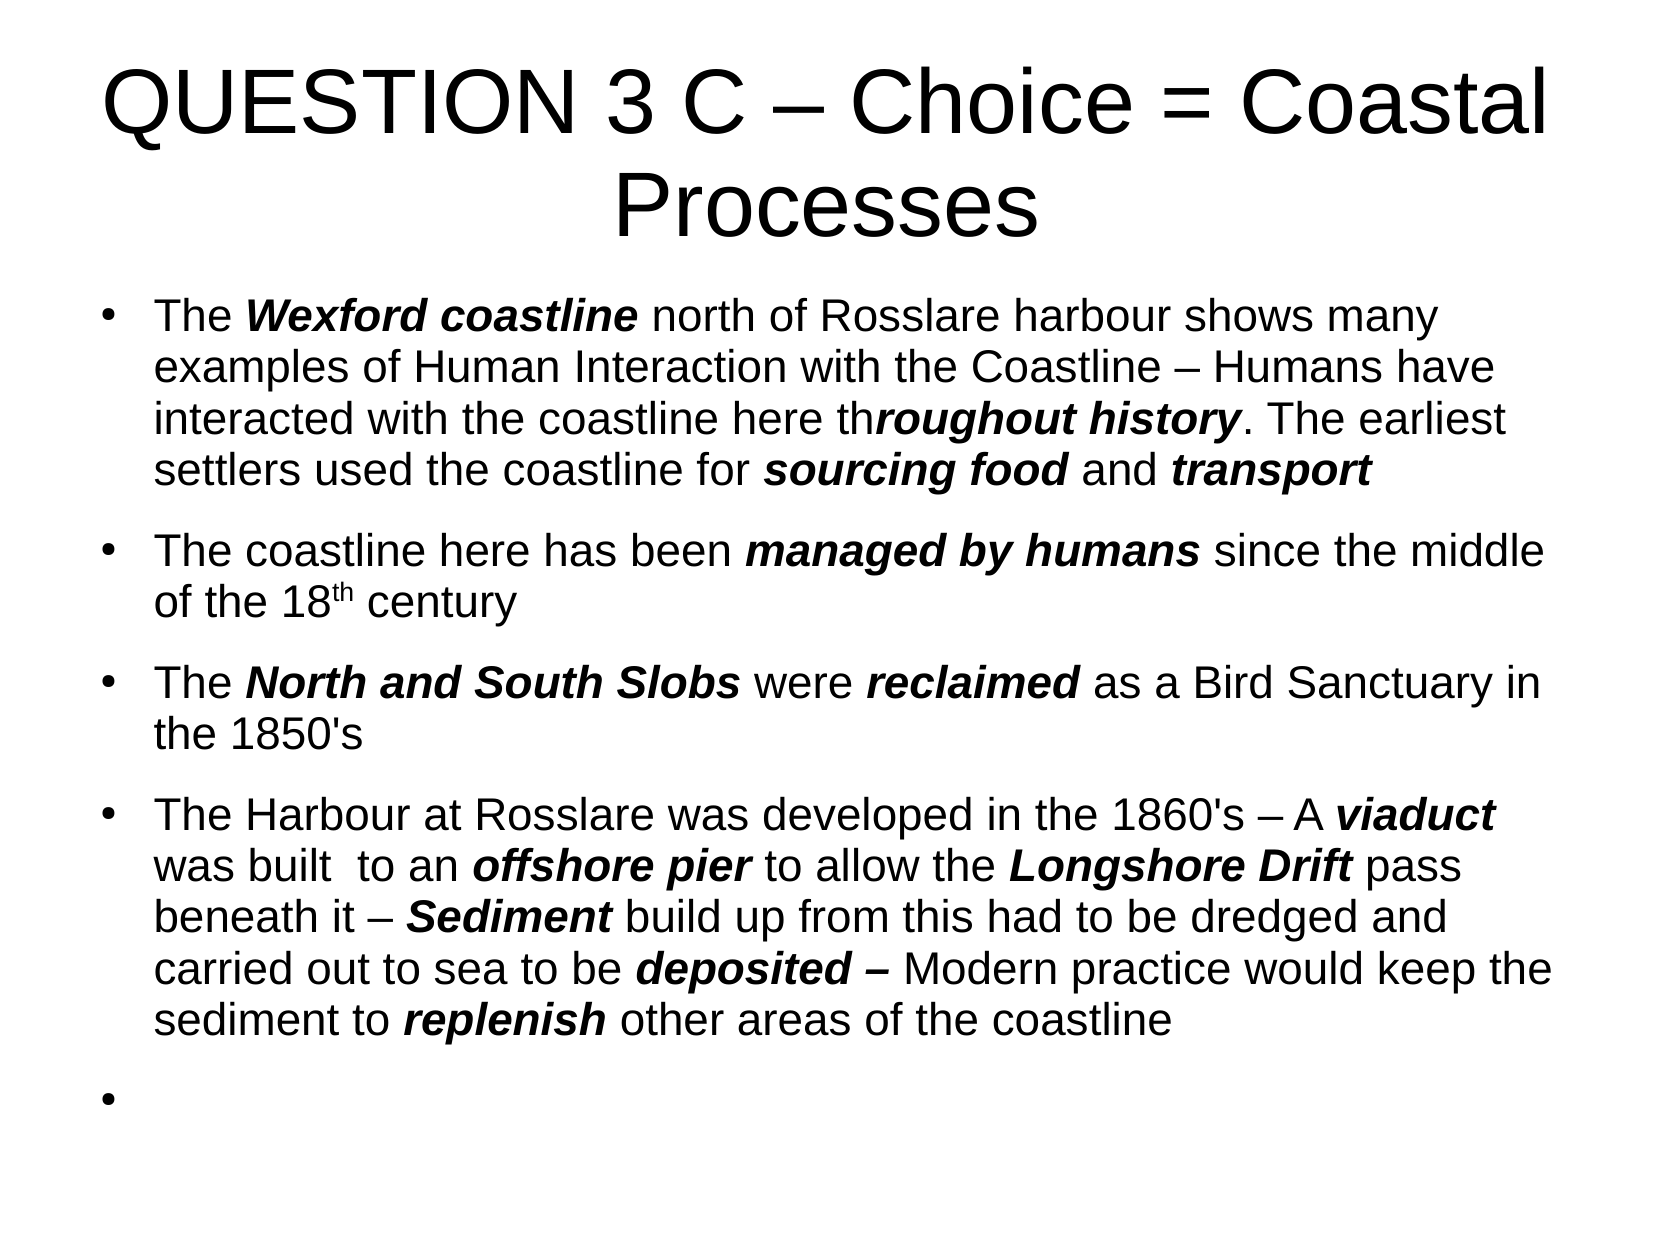

# QUESTION 3 C – Choice = Coastal Processes
The Wexford coastline north of Rosslare harbour shows many examples of Human Interaction with the Coastline – Humans have interacted with the coastline here throughout history. The earliest settlers used the coastline for sourcing food and transport
The coastline here has been managed by humans since the middle of the 18th century
The North and South Slobs were reclaimed as a Bird Sanctuary in the 1850's
The Harbour at Rosslare was developed in the 1860's – A viaduct was built to an offshore pier to allow the Longshore Drift pass beneath it – Sediment build up from this had to be dredged and carried out to sea to be deposited – Modern practice would keep the sediment to replenish other areas of the coastline